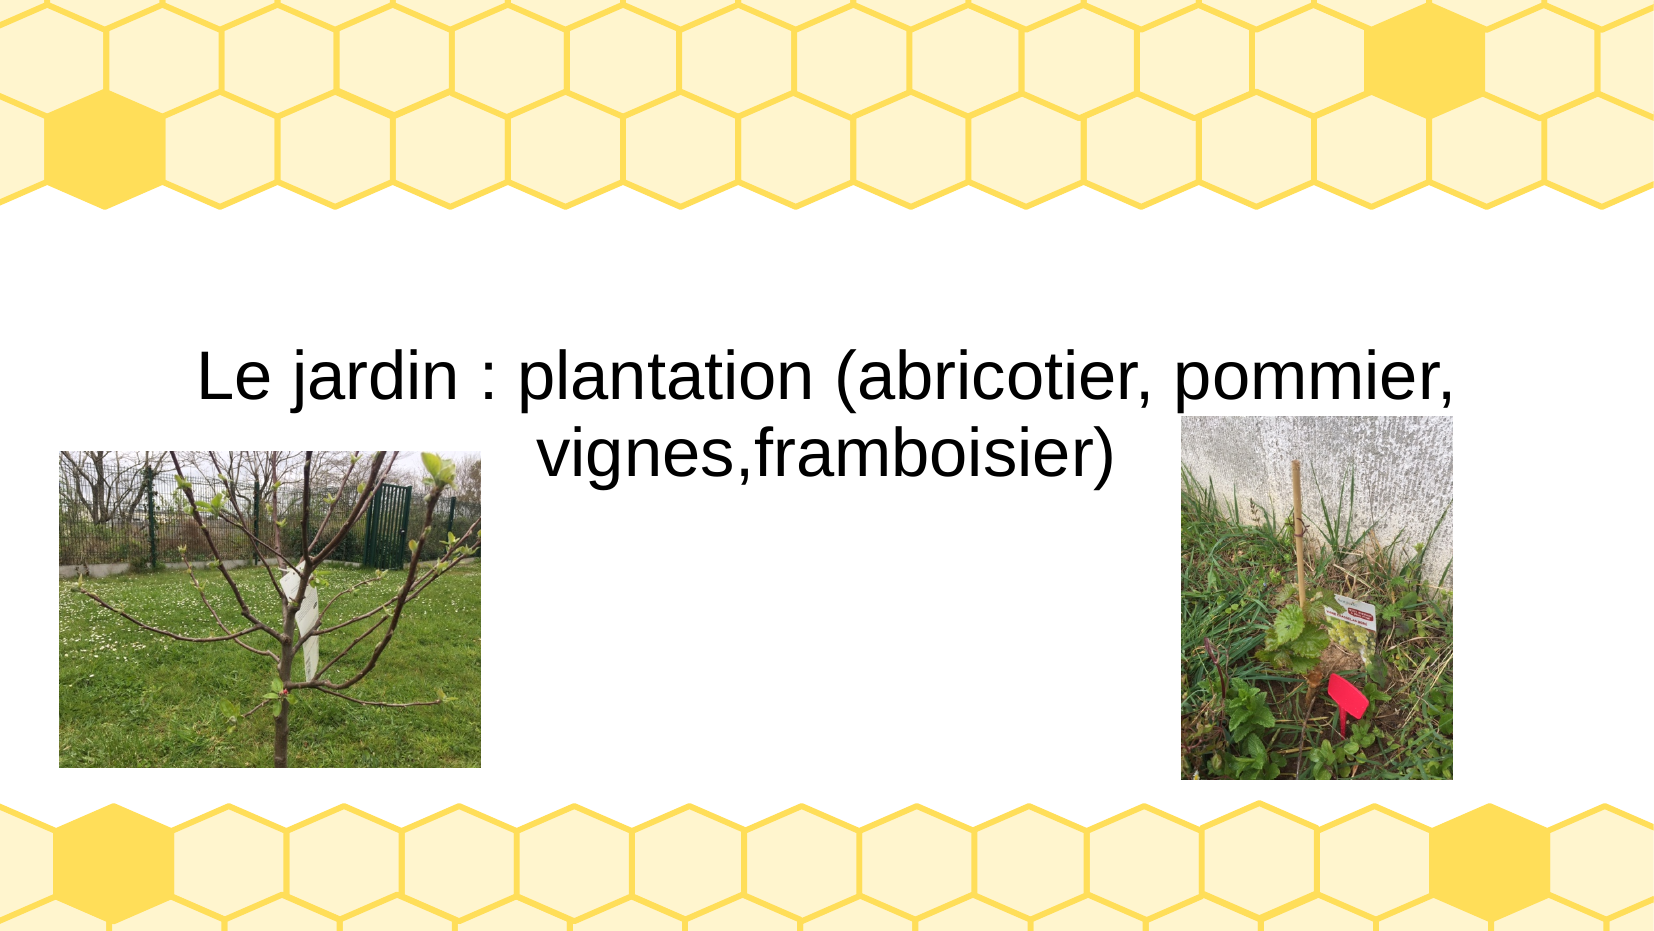

# Le jardin : plantation (abricotier, pommier, vignes,framboisier)